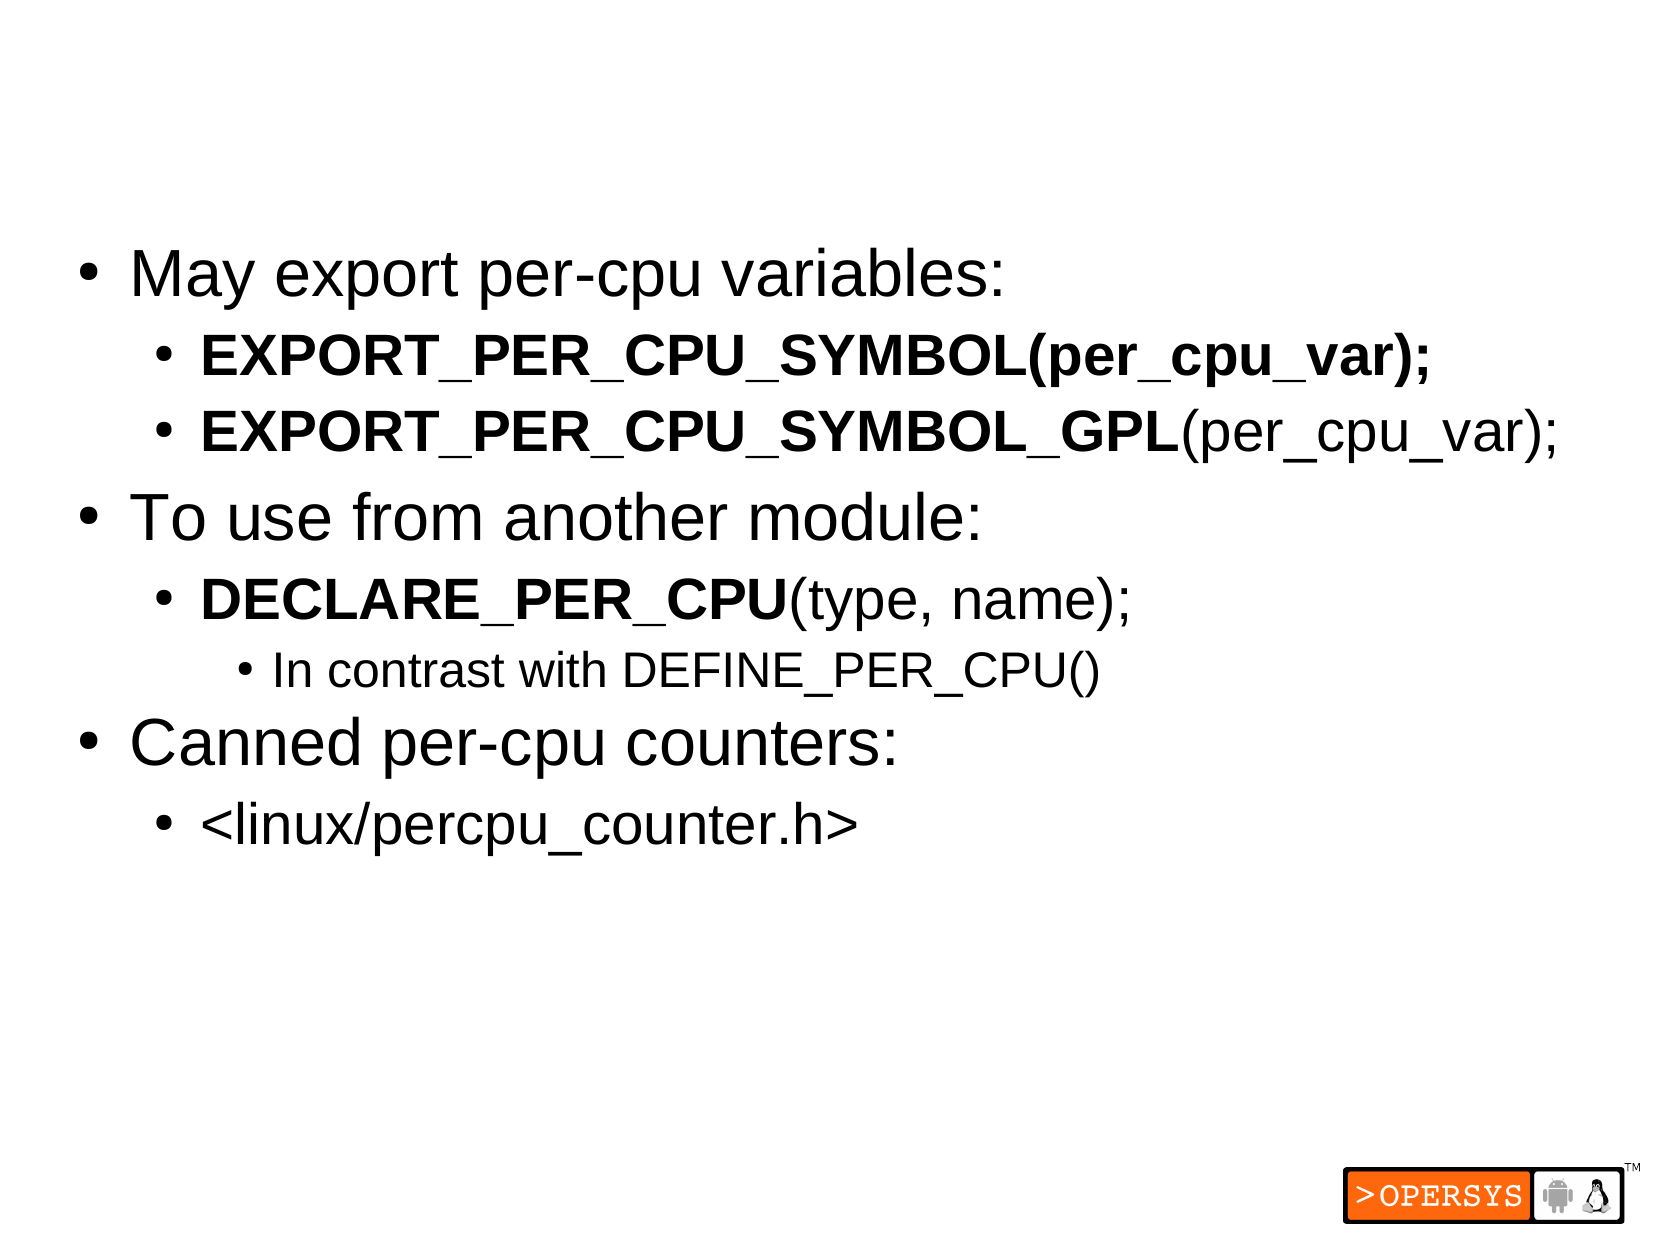

# May export per-cpu variables:
EXPORT_PER_CPU_SYMBOL(per_cpu_var);
EXPORT_PER_CPU_SYMBOL_GPL(per_cpu_var);
To use from another module:
DECLARE_PER_CPU(type, name);
In contrast with DEFINE_PER_CPU()
Canned per-cpu counters:
<linux/percpu_counter.h>